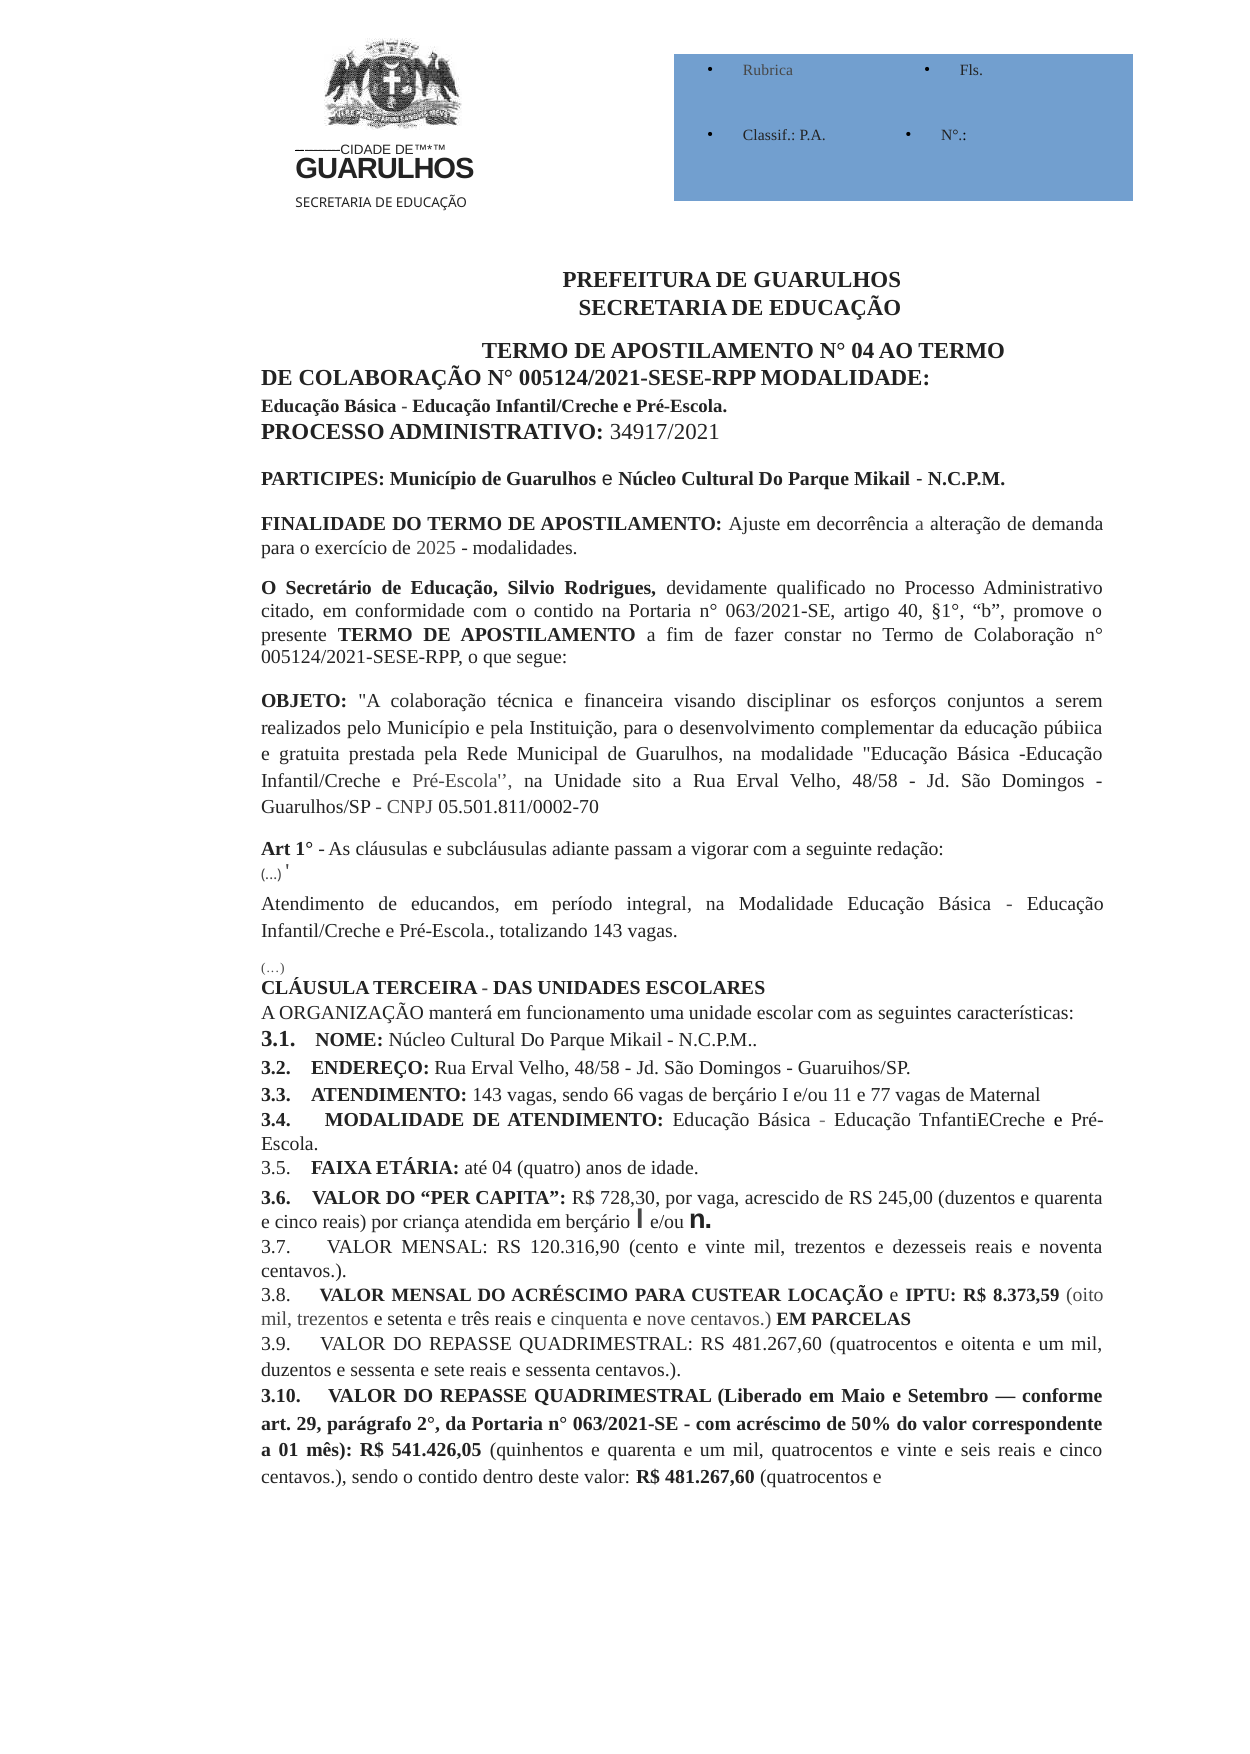

| Rubrica | Fls. |
| --- | --- |
| Classif.: P.A. | N°.: |
----------CIDADE DE™*™
GUARULHOS
SECRETARIA DE EDUCAÇÃO
PREFEITURA DE GUARULHOS SECRETARIA DE EDUCAÇÃO
TERMO DE APOSTILAMENTO N° 04 AO TERMO DE COLABORAÇÃO N° 005124/2021-SESE-RPP MODALIDADE: Educação Básica - Educação Infantil/Creche e Pré-Escola.
PROCESSO ADMINISTRATIVO: 34917/2021
PARTICIPES: Município de Guarulhos e Núcleo Cultural Do Parque Mikail - N.C.P.M.
FINALIDADE DO TERMO DE APOSTILAMENTO: Ajuste em decorrência a alteração de demanda para o exercício de 2025 - modalidades.
O Secretário de Educação, Silvio Rodrigues, devidamente qualificado no Processo Administrativo citado, em conformidade com o contido na Portaria n° 063/2021-SE, artigo 40, §1°, “b”, promove o presente TERMO DE APOSTILAMENTO a fim de fazer constar no Termo de Colaboração n° 005124/2021-SESE-RPP, o que segue:
OBJETO: "A colaboração técnica e financeira visando disciplinar os esforços conjuntos a serem realizados pelo Município e pela Instituição, para o desenvolvimento complementar da educação púbiica e gratuita prestada pela Rede Municipal de Guarulhos, na modalidade "Educação Básica -Educação Infantil/Creche e Pré-Escola'’, na Unidade sito a Rua Erval Velho, 48/58 - Jd. São Domingos - Guarulhos/SP - CNPJ 05.501.811/0002-70
Art 1° - As cláusulas e subcláusulas adiante passam a vigorar com a seguinte redação:
(...) '
Atendimento de educandos, em período integral, na Modalidade Educação Básica - Educação Infantil/Creche e Pré-Escola., totalizando 143 vagas.
(...)
CLÁUSULA TERCEIRA - DAS UNIDADES ESCOLARES
A ORGANIZAÇÃO manterá em funcionamento uma unidade escolar com as seguintes características:
3.1. NOME: Núcleo Cultural Do Parque Mikail - N.C.P.M..
3.2. ENDEREÇO: Rua Erval Velho, 48/58 - Jd. São Domingos - Guaruihos/SP.
3.3. ATENDIMENTO: 143 vagas, sendo 66 vagas de berçário I e/ou 11 e 77 vagas de Maternal
3.4. MODALIDADE DE ATENDIMENTO: Educação Básica - Educação TnfantiECreche e Pré-Escola.
3.5. FAIXA ETÁRIA: até 04 (quatro) anos de idade.
3.6. VALOR DO “PER CAPITA”: R$ 728,30, por vaga, acrescido de RS 245,00 (duzentos e quarenta e cinco reais) por criança atendida em berçário l e/ou n.
3.7. VALOR MENSAL: RS 120.316,90 (cento e vinte mil, trezentos e dezesseis reais e noventa centavos.).
3.8. VALOR MENSAL DO ACRÉSCIMO PARA CUSTEAR LOCAÇÃO e IPTU: R$ 8.373,59 (oito mil, trezentos e setenta e três reais e cinquenta e nove centavos.) EM PARCELAS
3.9. VALOR DO REPASSE QUADRIMESTRAL: RS 481.267,60 (quatrocentos e oitenta e um mil, duzentos e sessenta e sete reais e sessenta centavos.).
3.10. VALOR DO REPASSE QUADRIMESTRAL (Liberado em Maio e Setembro — conforme art. 29, parágrafo 2°, da Portaria n° 063/2021-SE - com acréscimo de 50% do valor correspondente a 01 mês): R$ 541.426,05 (quinhentos e quarenta e um mil, quatrocentos e vinte e seis reais e cinco centavos.), sendo o contido dentro deste valor: R$ 481.267,60 (quatrocentos e